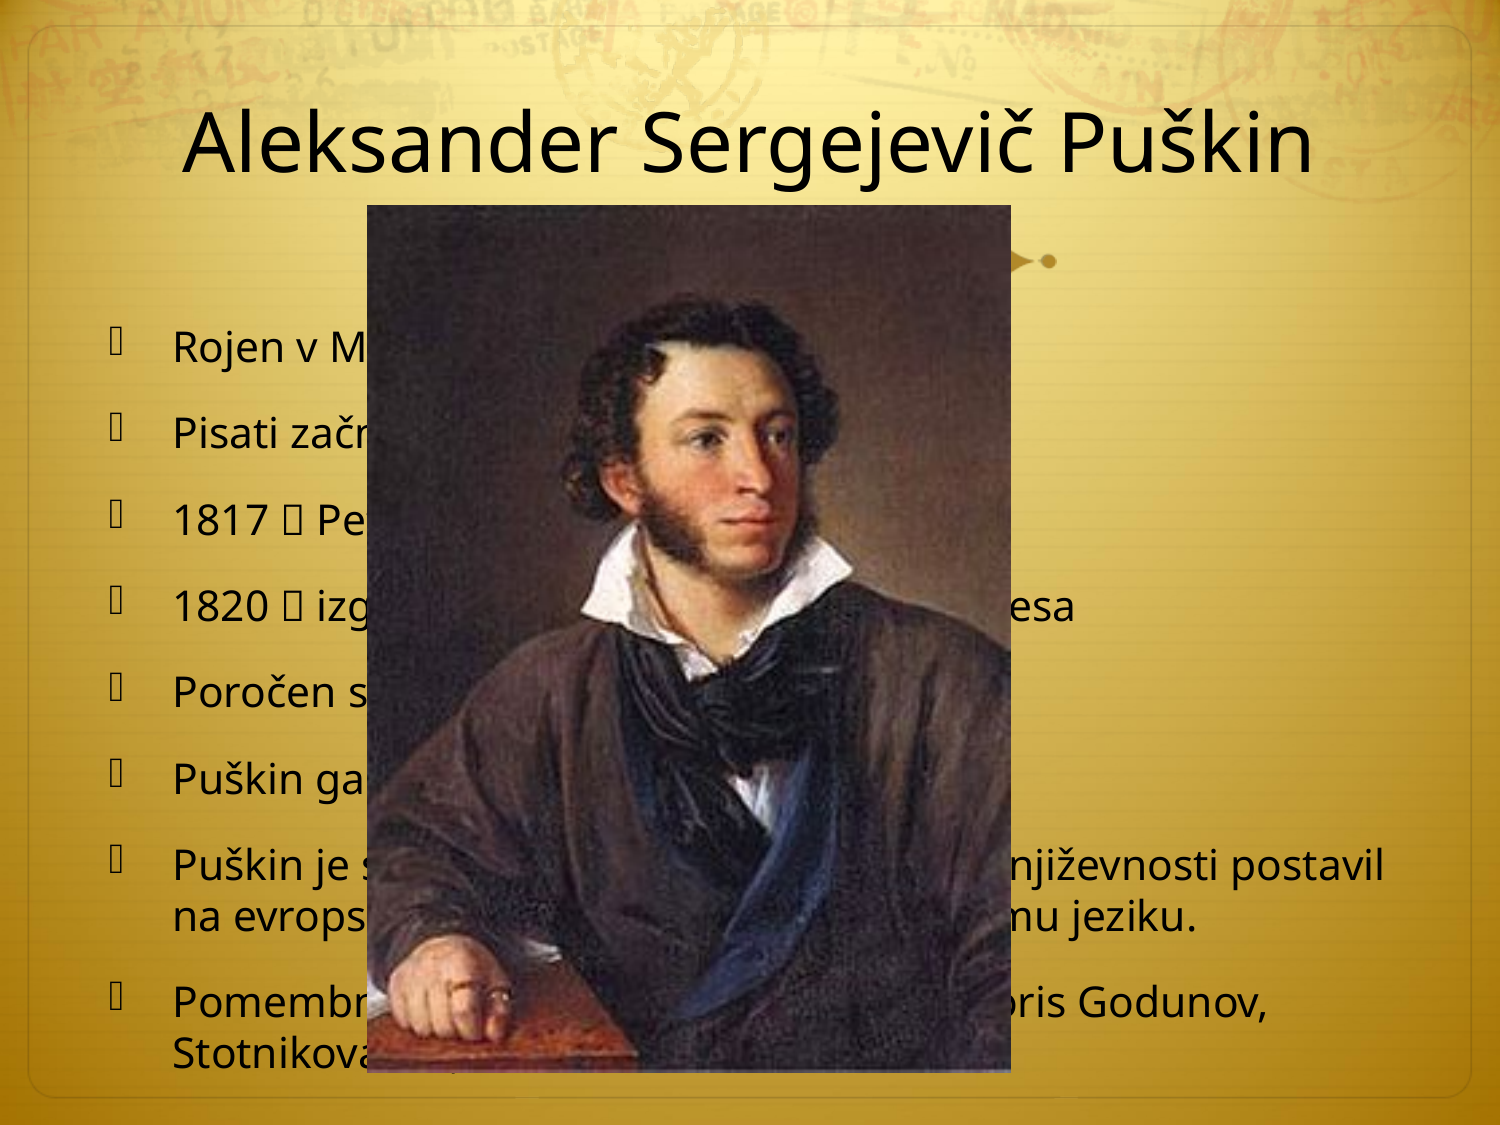

# Aleksander Sergejevič Puškin
Rojen v Moskvi
Pisati začne kot dijak
1817  Petersburg
1820  izgnan na jug Rusije  Kavkaz  Odesa
Poročen s 17-letnico, dvori ji drug moški
Puškin ga izzove na dvoboj in izgubi bitko
Puškin je s svojim delom vse zvrsti ruske književnosti postavil na evropsko raven in začrtal smer knjižnemu jeziku.
Pomembnejša dela: Ruslan in Ljudmila, Boris Godunov, Stotnikova hči, Pikova dama…